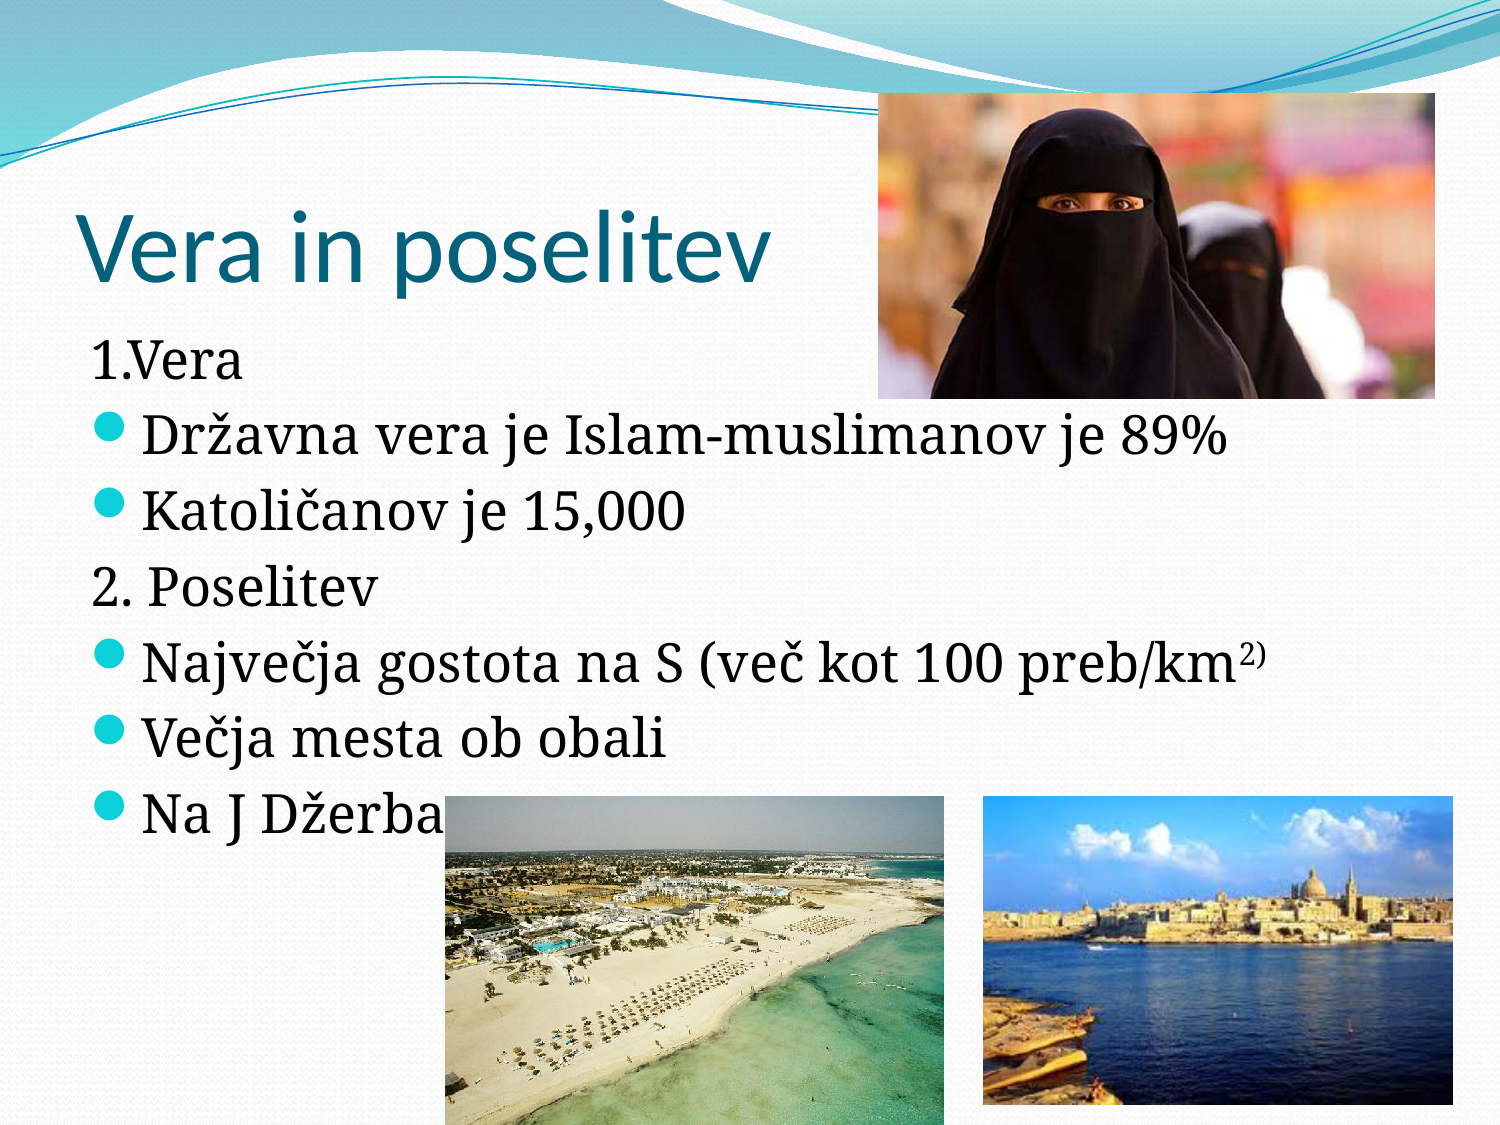

# Vera in poselitev
1.Vera
Državna vera je Islam-muslimanov je 89%
Katoličanov je 15,000
2. Poselitev
Največja gostota na S (več kot 100 preb/km2)
Večja mesta ob obali
Na J Džerba